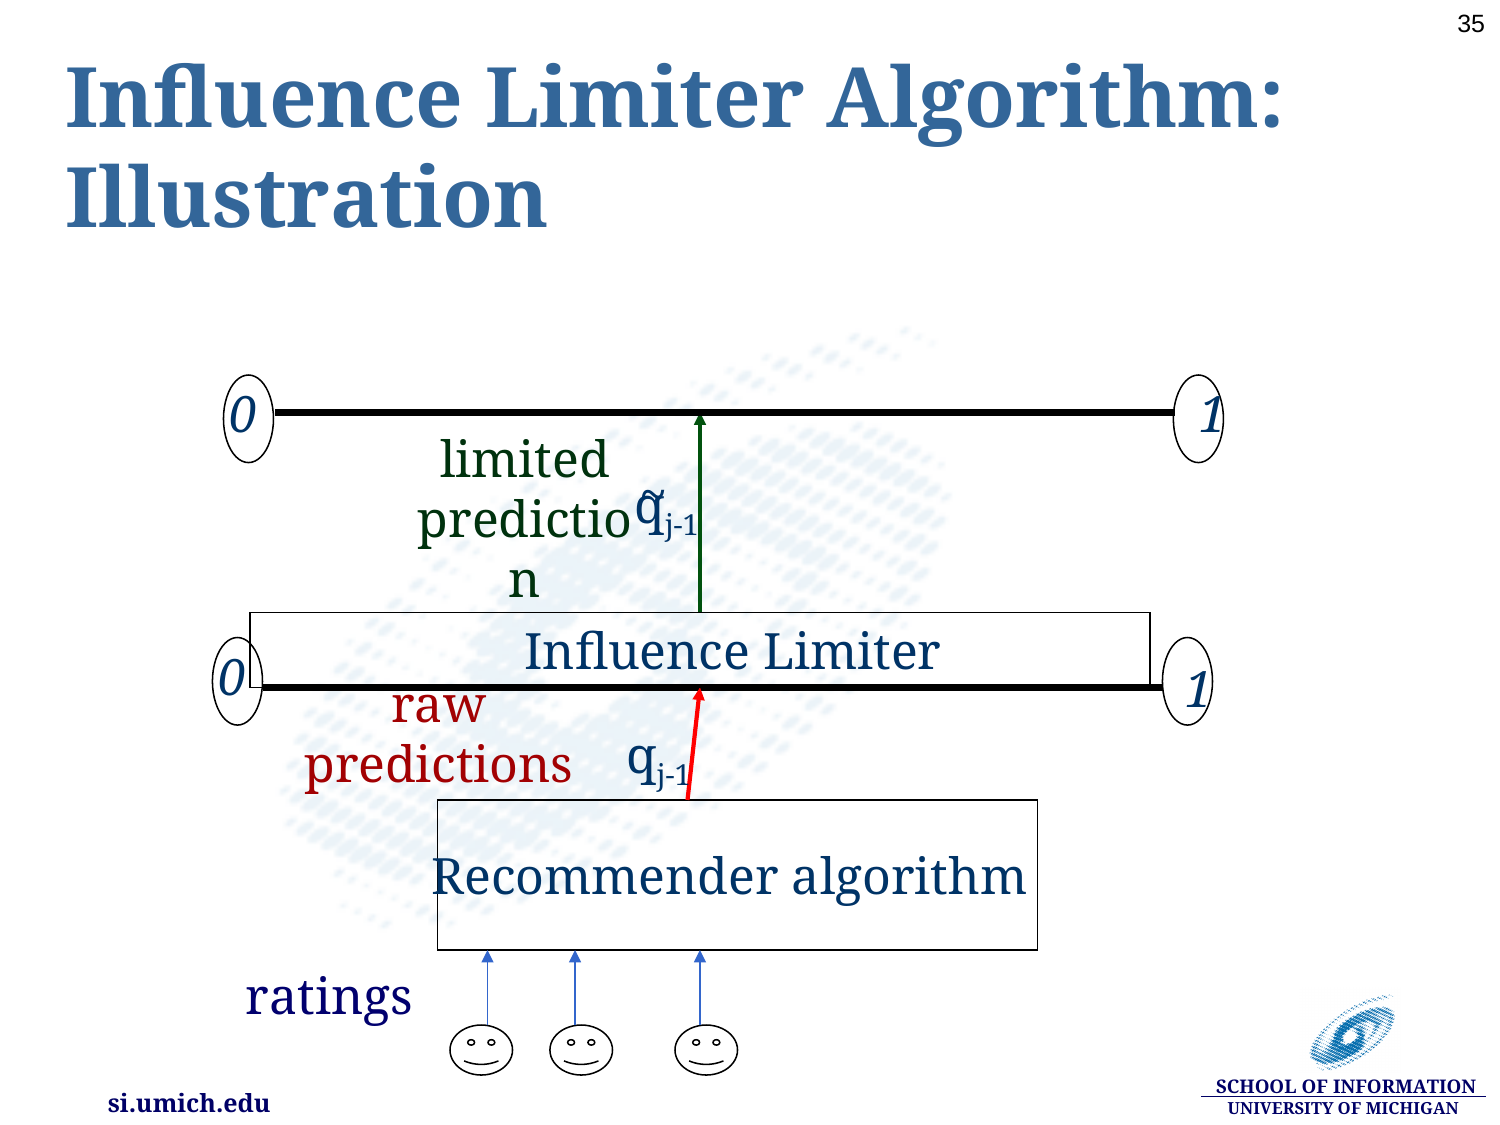

# Influence Limiter Algorithm: Illustration
0
1
limited prediction
~
qj-1
Influence Limiter
0
1
raw predictions
qj-1
Recommender algorithm
ratings